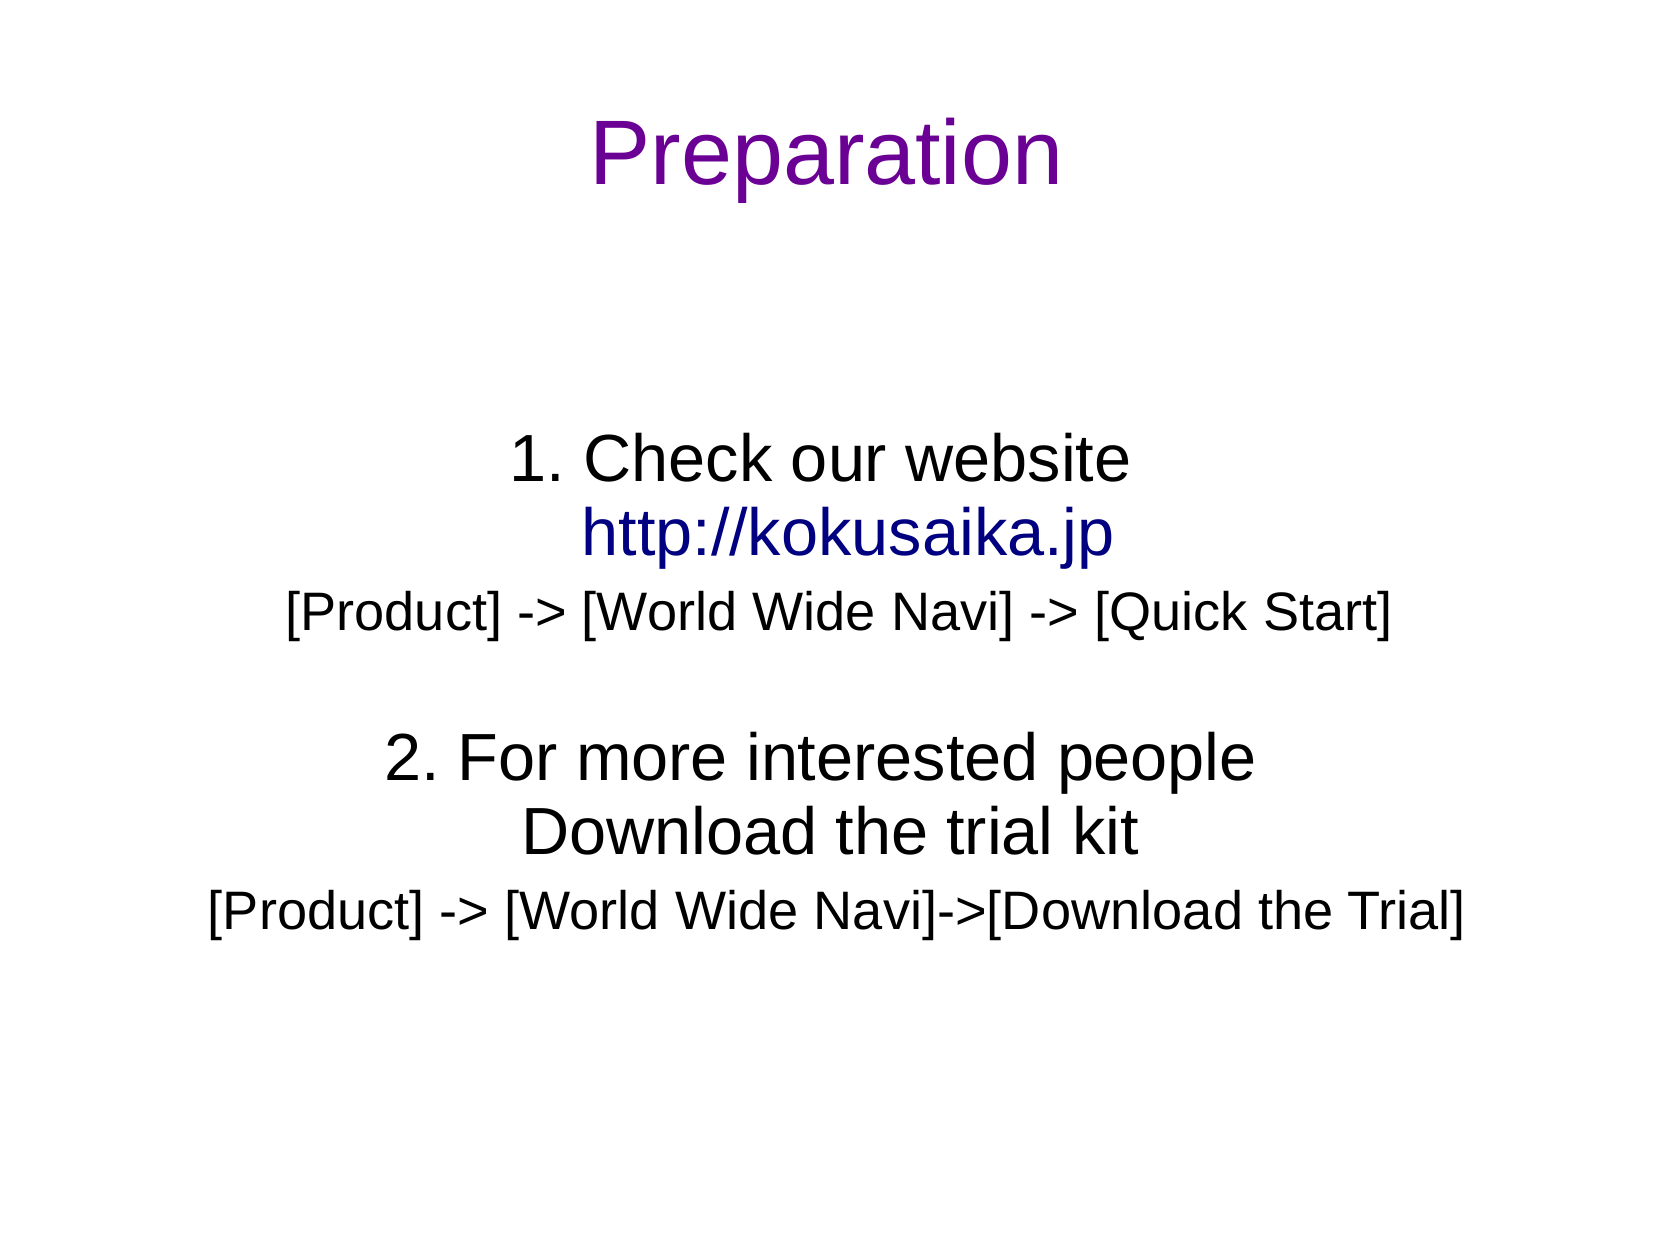

# Preparation
1. Check our website
 http://kokusaika.jp
 [Product] -> [World Wide Navi] -> [Quick Start]
2. For more interested people
 Download the trial kit
 [Product] -> [World Wide Navi]->[Download the Trial]